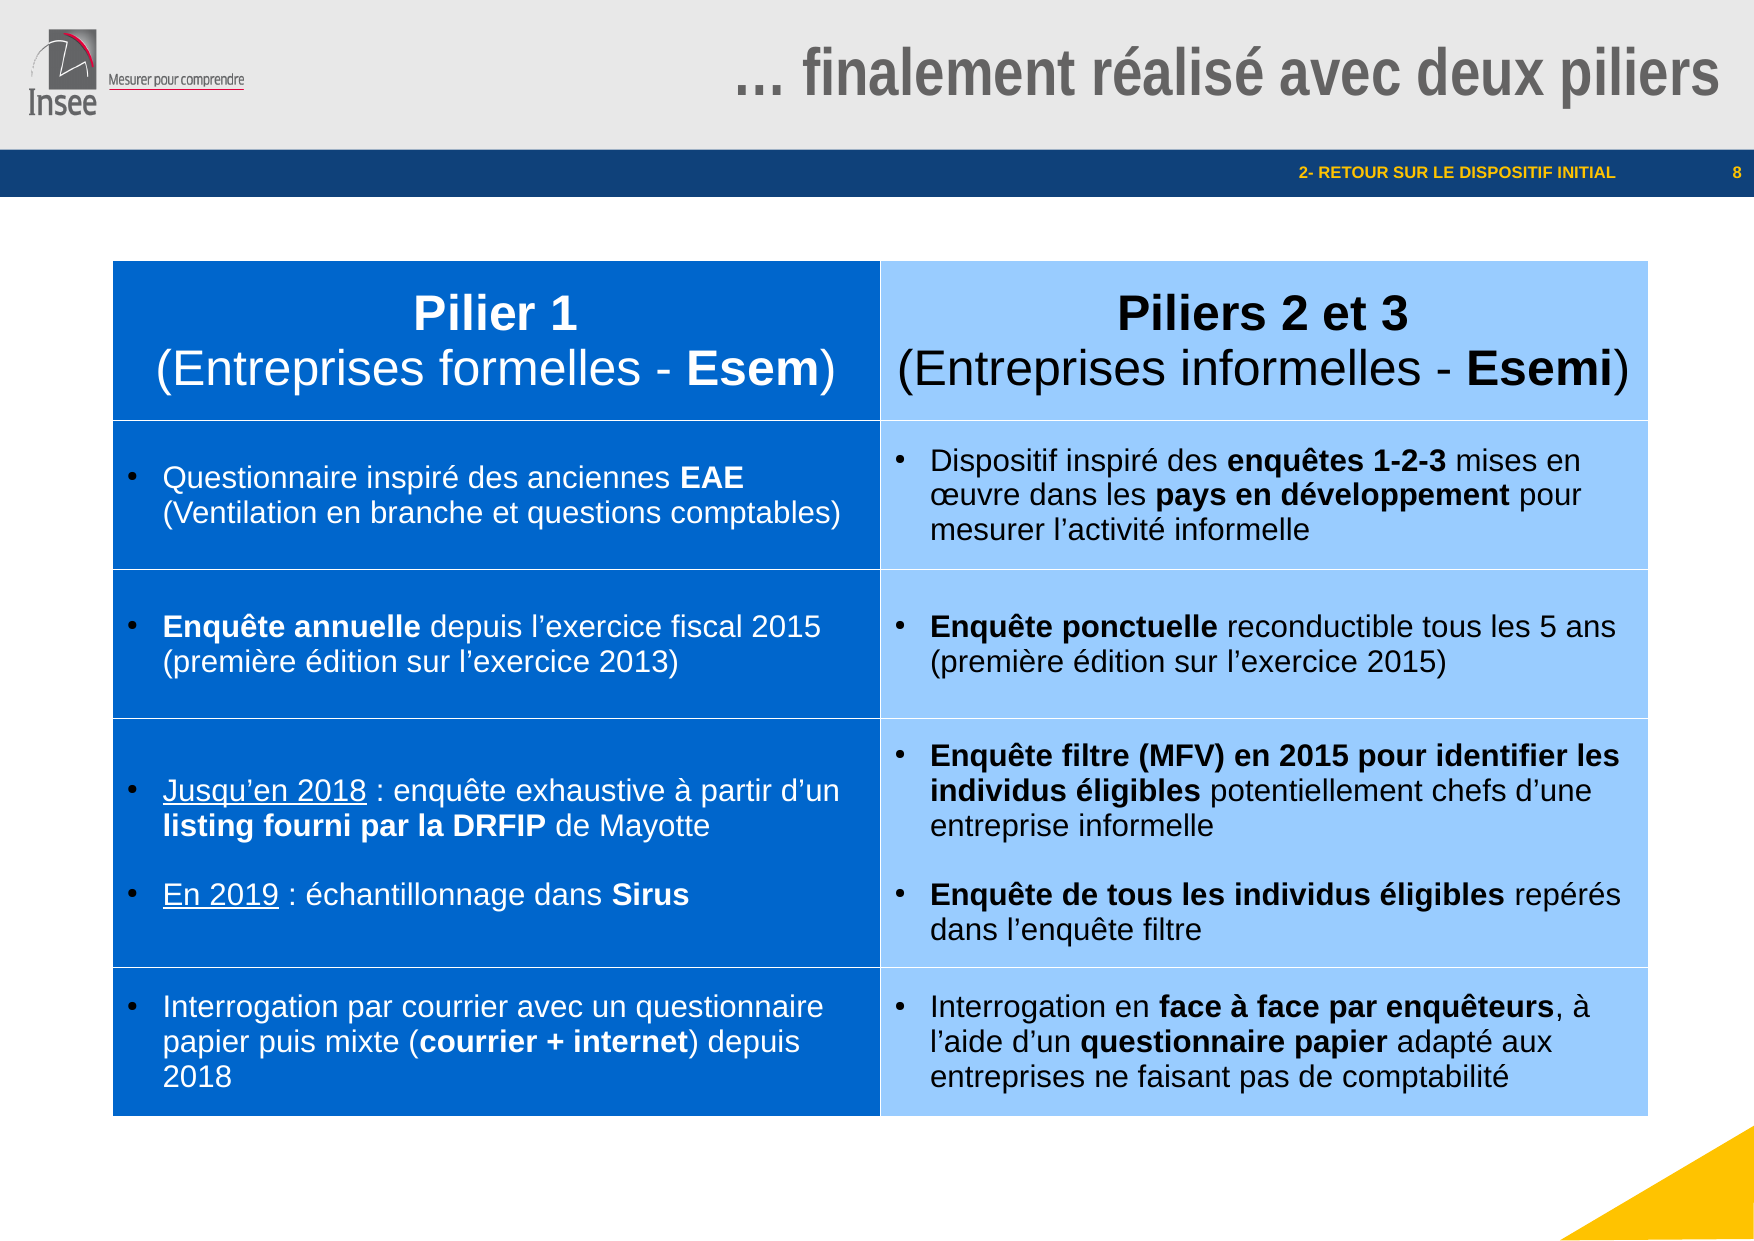

# … finalement réalisé avec deux piliers
8
| Pilier 1 (Entreprises formelles - Esem) | Piliers 2 et 3 (Entreprises informelles - Esemi) |
| --- | --- |
| Questionnaire inspiré des anciennes EAE (Ventilation en branche et questions comptables) | Dispositif inspiré des enquêtes 1-2-3 mises en œuvre dans les pays en développement pour mesurer l’activité informelle |
| Enquête annuelle depuis l’exercice fiscal 2015 (première édition sur l’exercice 2013) | Enquête ponctuelle reconductible tous les 5 ans (première édition sur l’exercice 2015) |
| Jusqu’en 2018 : enquête exhaustive à partir d’un listing fourni par la DRFIP de Mayotte En 2019 : échantillonnage dans Sirus | Enquête filtre (MFV) en 2015 pour identifier les individus éligibles potentiellement chefs d’une entreprise informelle Enquête de tous les individus éligibles repérés dans l’enquête filtre |
| Interrogation par courrier avec un questionnaire papier puis mixte (courrier + internet) depuis 2018 | Interrogation en face à face par enquêteurs, à l’aide d’un questionnaire papier adapté aux entreprises ne faisant pas de comptabilité |